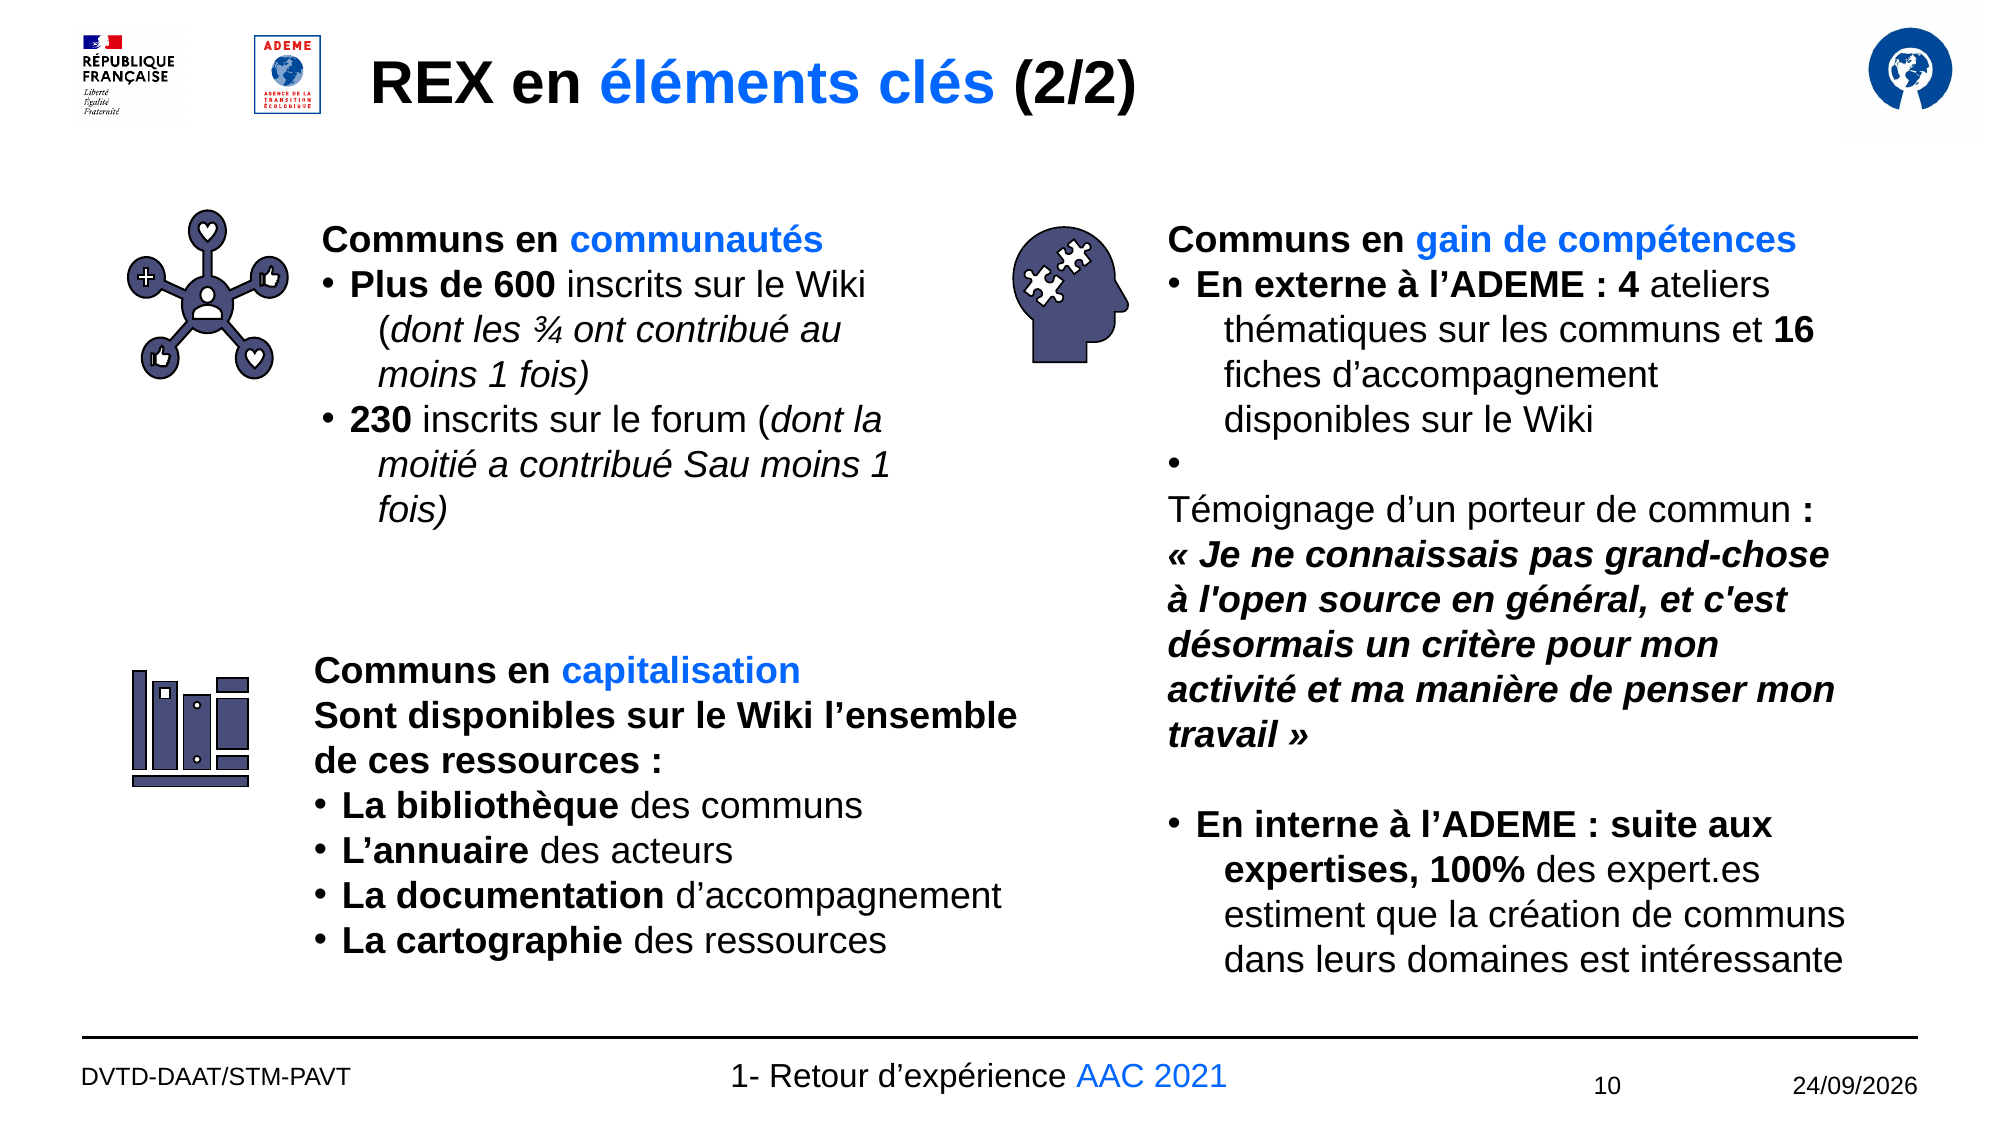

REX en éléments clés (2/2)
Communs en communautés
Plus de 600 inscrits sur le Wiki (dont les ¾ ont contribué au moins 1 fois)
230 inscrits sur le forum (dont la moitié a contribué Sau moins 1 fois)
Communs en gain de compétences
En externe à l’ADEME : 4 ateliers thématiques sur les communs et 16 fiches d’accompagnement disponibles sur le Wiki
Témoignage d’un porteur de commun : « Je ne connaissais pas grand-chose à l'open source en général, et c'est désormais un critère pour mon activité et ma manière de penser mon travail »
En interne à l’ADEME : suite aux expertises, 100% des expert.es estiment que la création de communs dans leurs domaines est intéressante
Communs en capitalisation
Sont disponibles sur le Wiki l’ensemble de ces ressources :
La bibliothèque des communs
L’annuaire des acteurs
La documentation d’accompagnement
La cartographie des ressources
DVTD-DAAT/STM-PAVT
1- Retour d’expérience AAC 2021